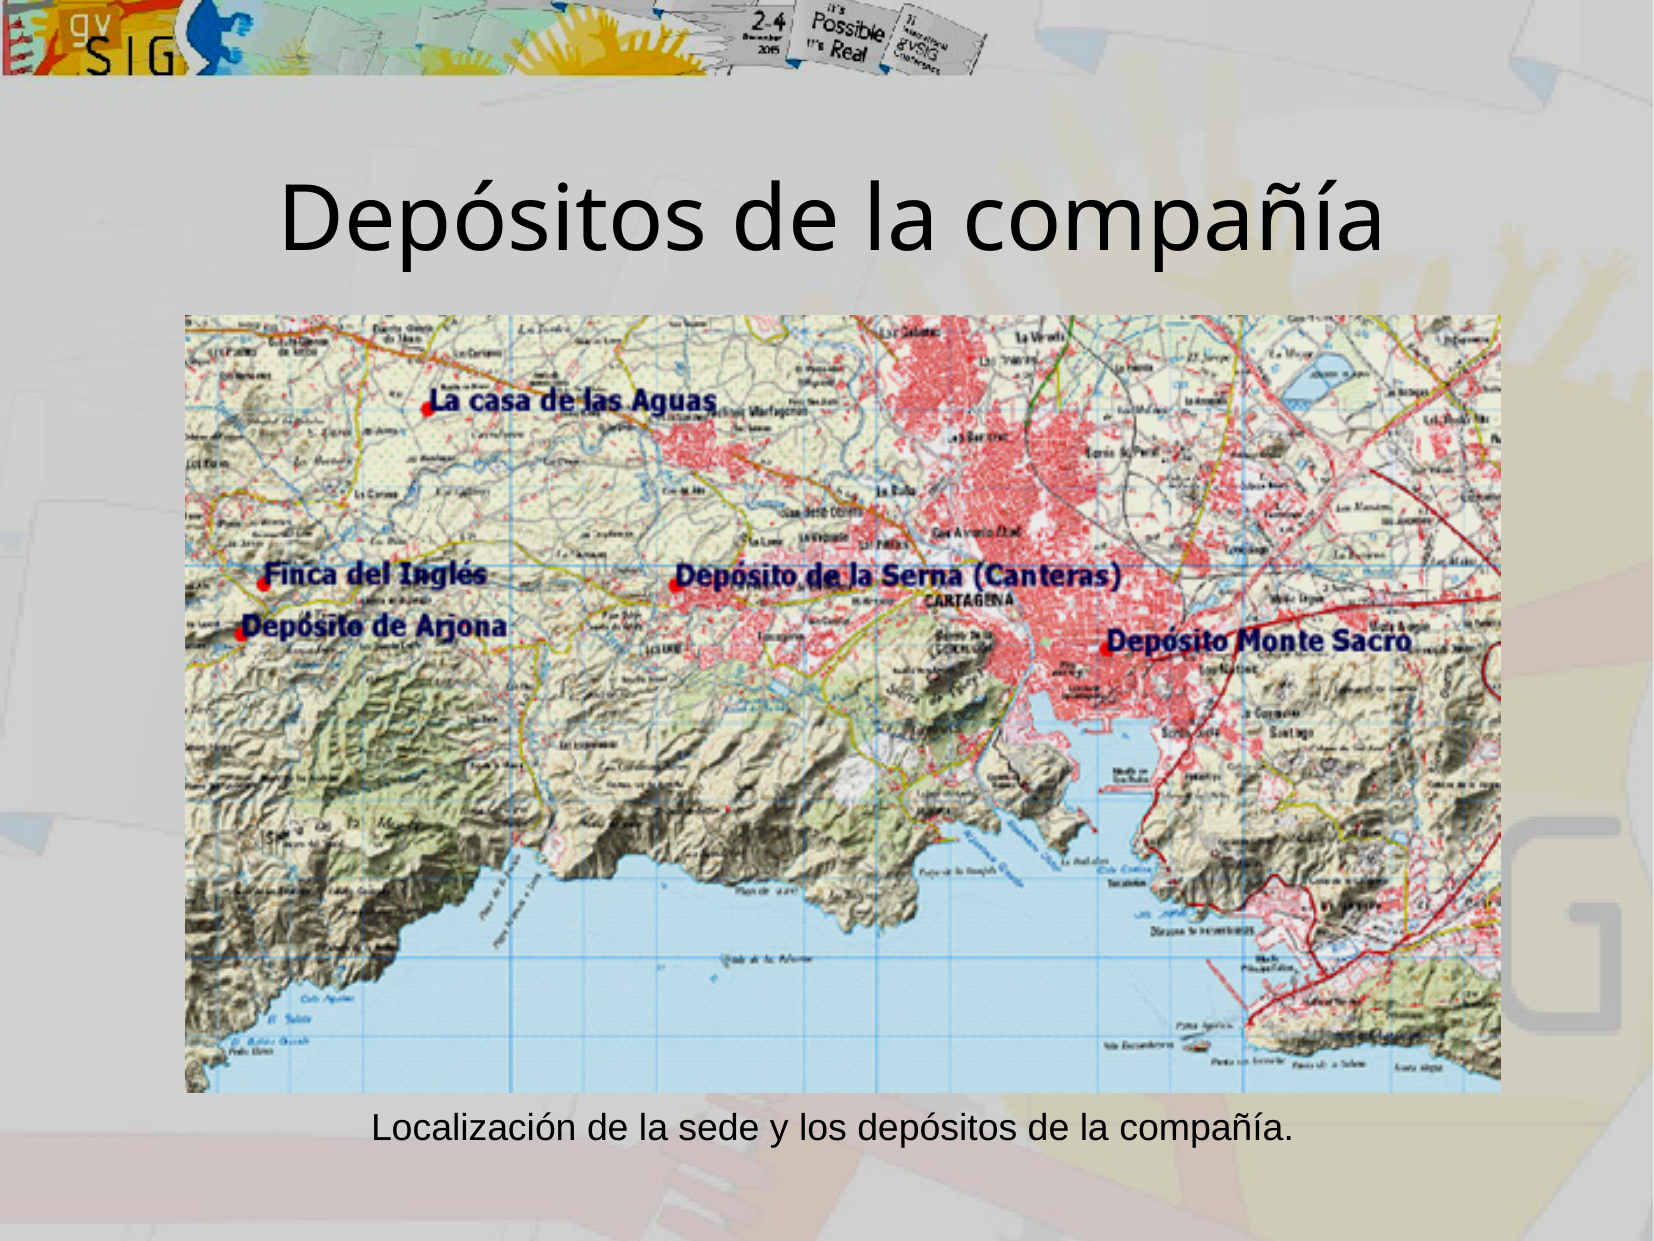

Localización de la sede y los depósitos de la compañía.
# Depósitos de la compañía